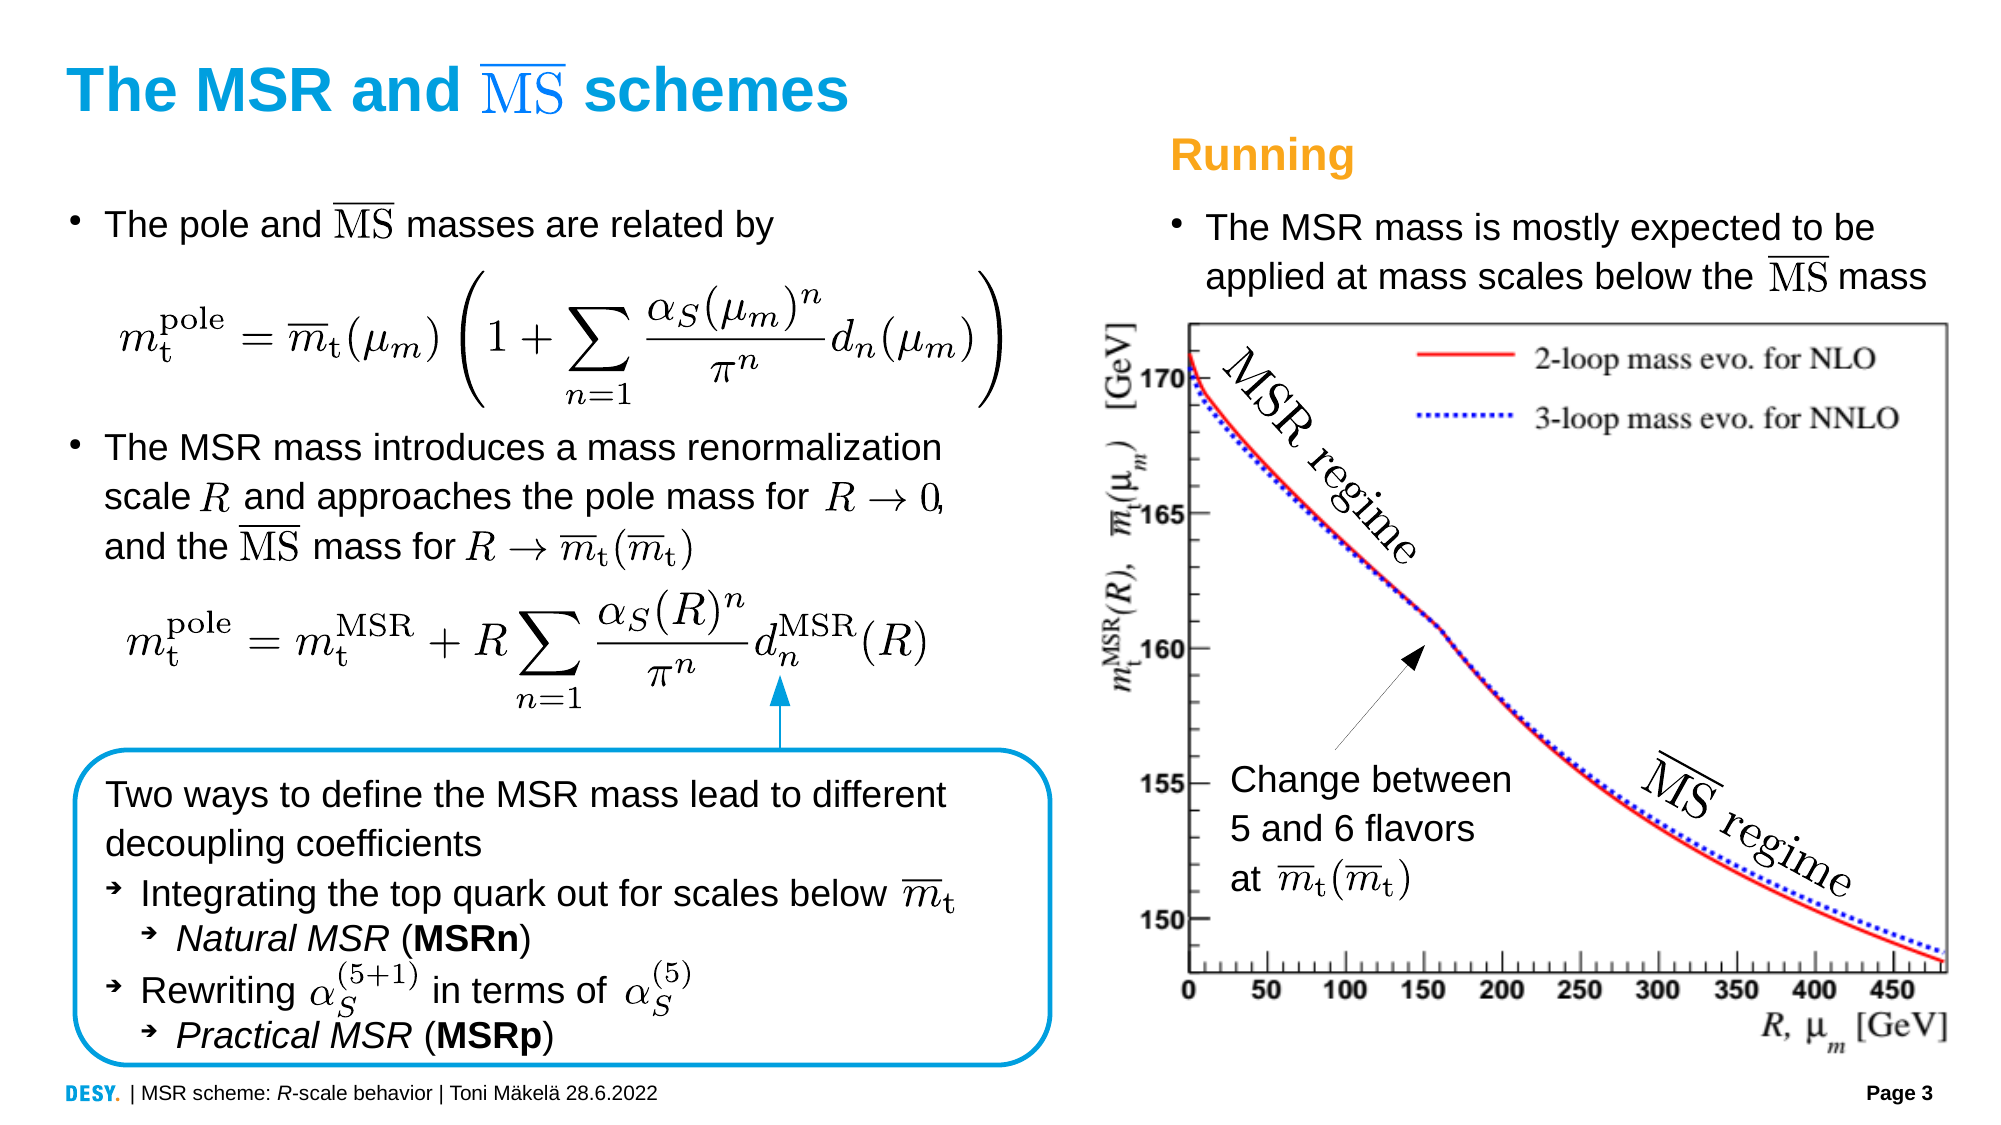

# The MSR and schemes
Running
The pole and masses are related by
The MSR mass introduces a mass renormalization scale and approaches the pole mass for , and the mass for
The MSR mass is mostly expected to be applied at mass scales below the mass
Change between
5 and 6 flavors
at
Two ways to define the MSR mass lead to different decoupling coefficients
Integrating the top quark out for scales below
Natural MSR (MSRn)
Rewriting in terms of
Practical MSR (MSRp)
| MSR scheme: R-scale behavior | Toni Mäkelä 28.6.2022